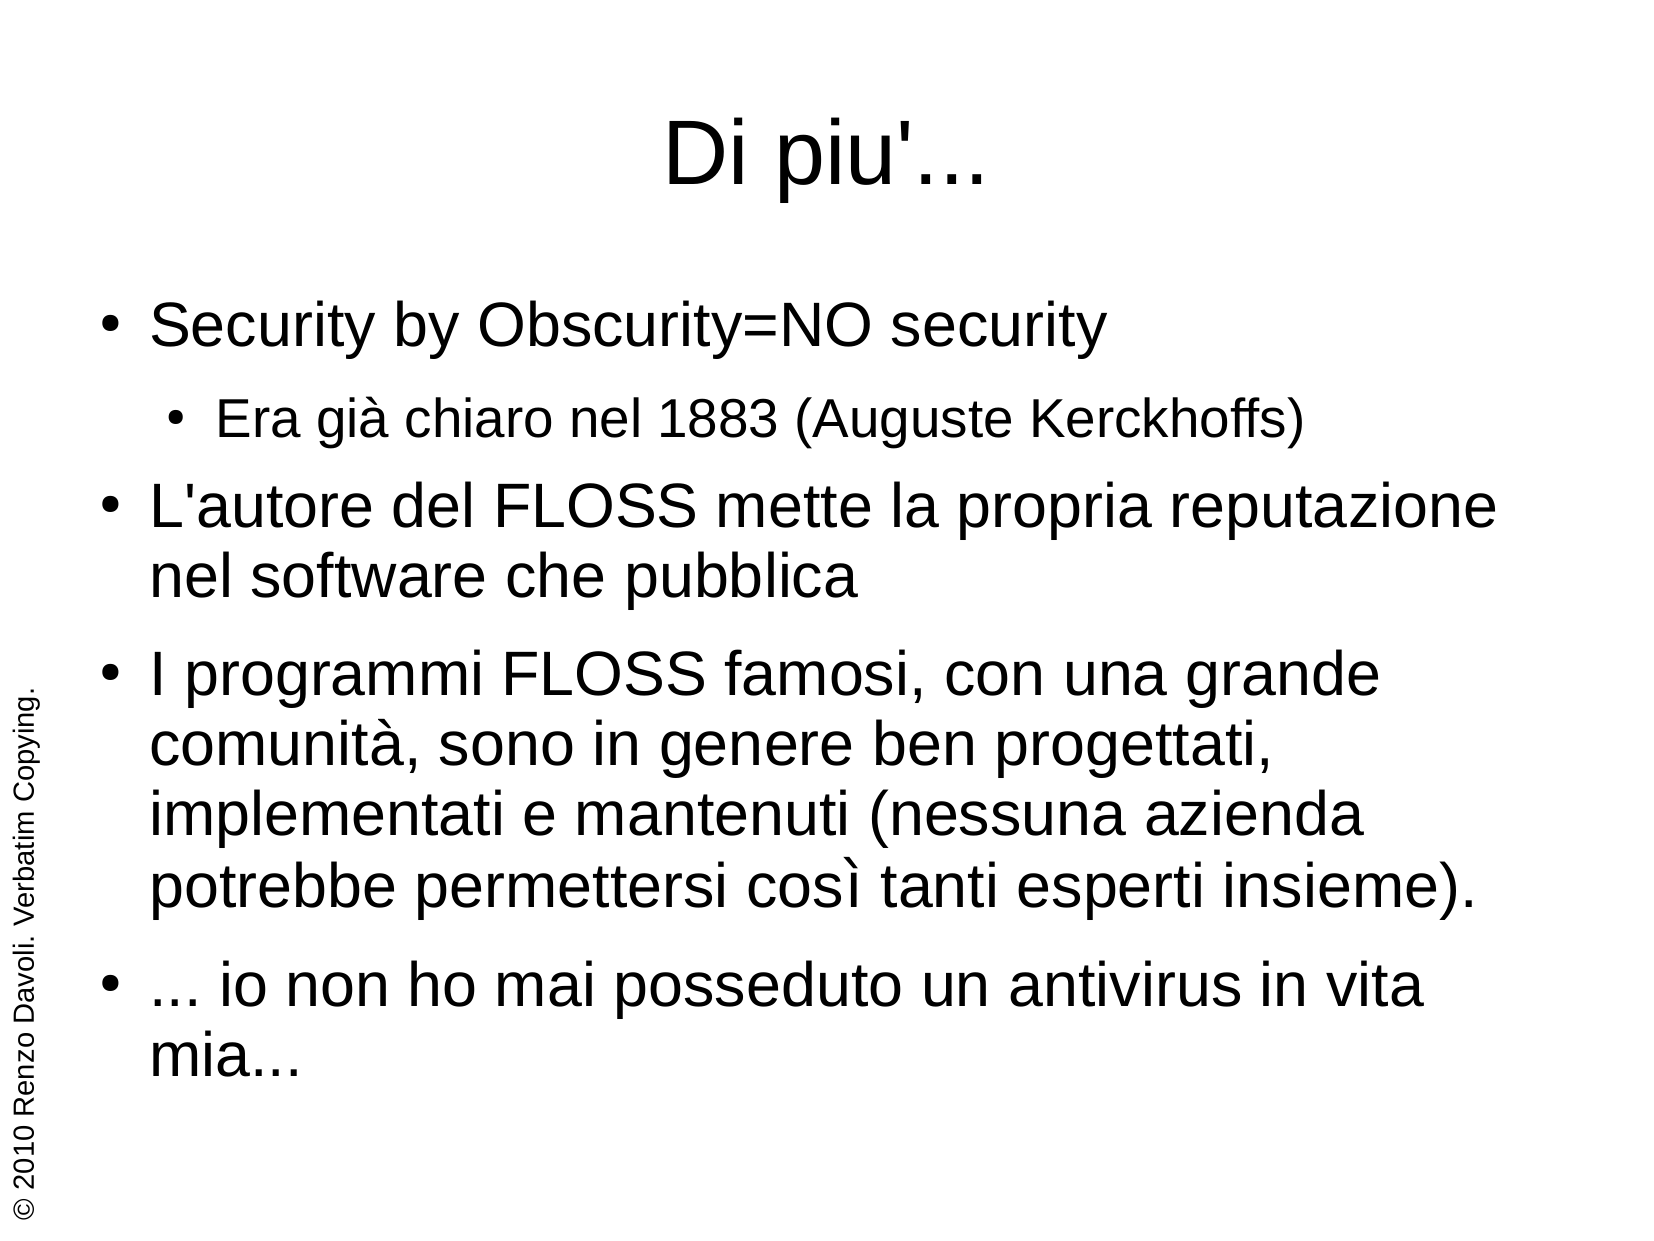

# Di piu'...
Security by Obscurity=NO security
Era già chiaro nel 1883 (Auguste Kerckhoffs)
L'autore del FLOSS mette la propria reputazione nel software che pubblica
I programmi FLOSS famosi, con una grande comunità, sono in genere ben progettati, implementati e mantenuti (nessuna azienda potrebbe permettersi così tanti esperti insieme).
... io non ho mai posseduto un antivirus in vita mia...